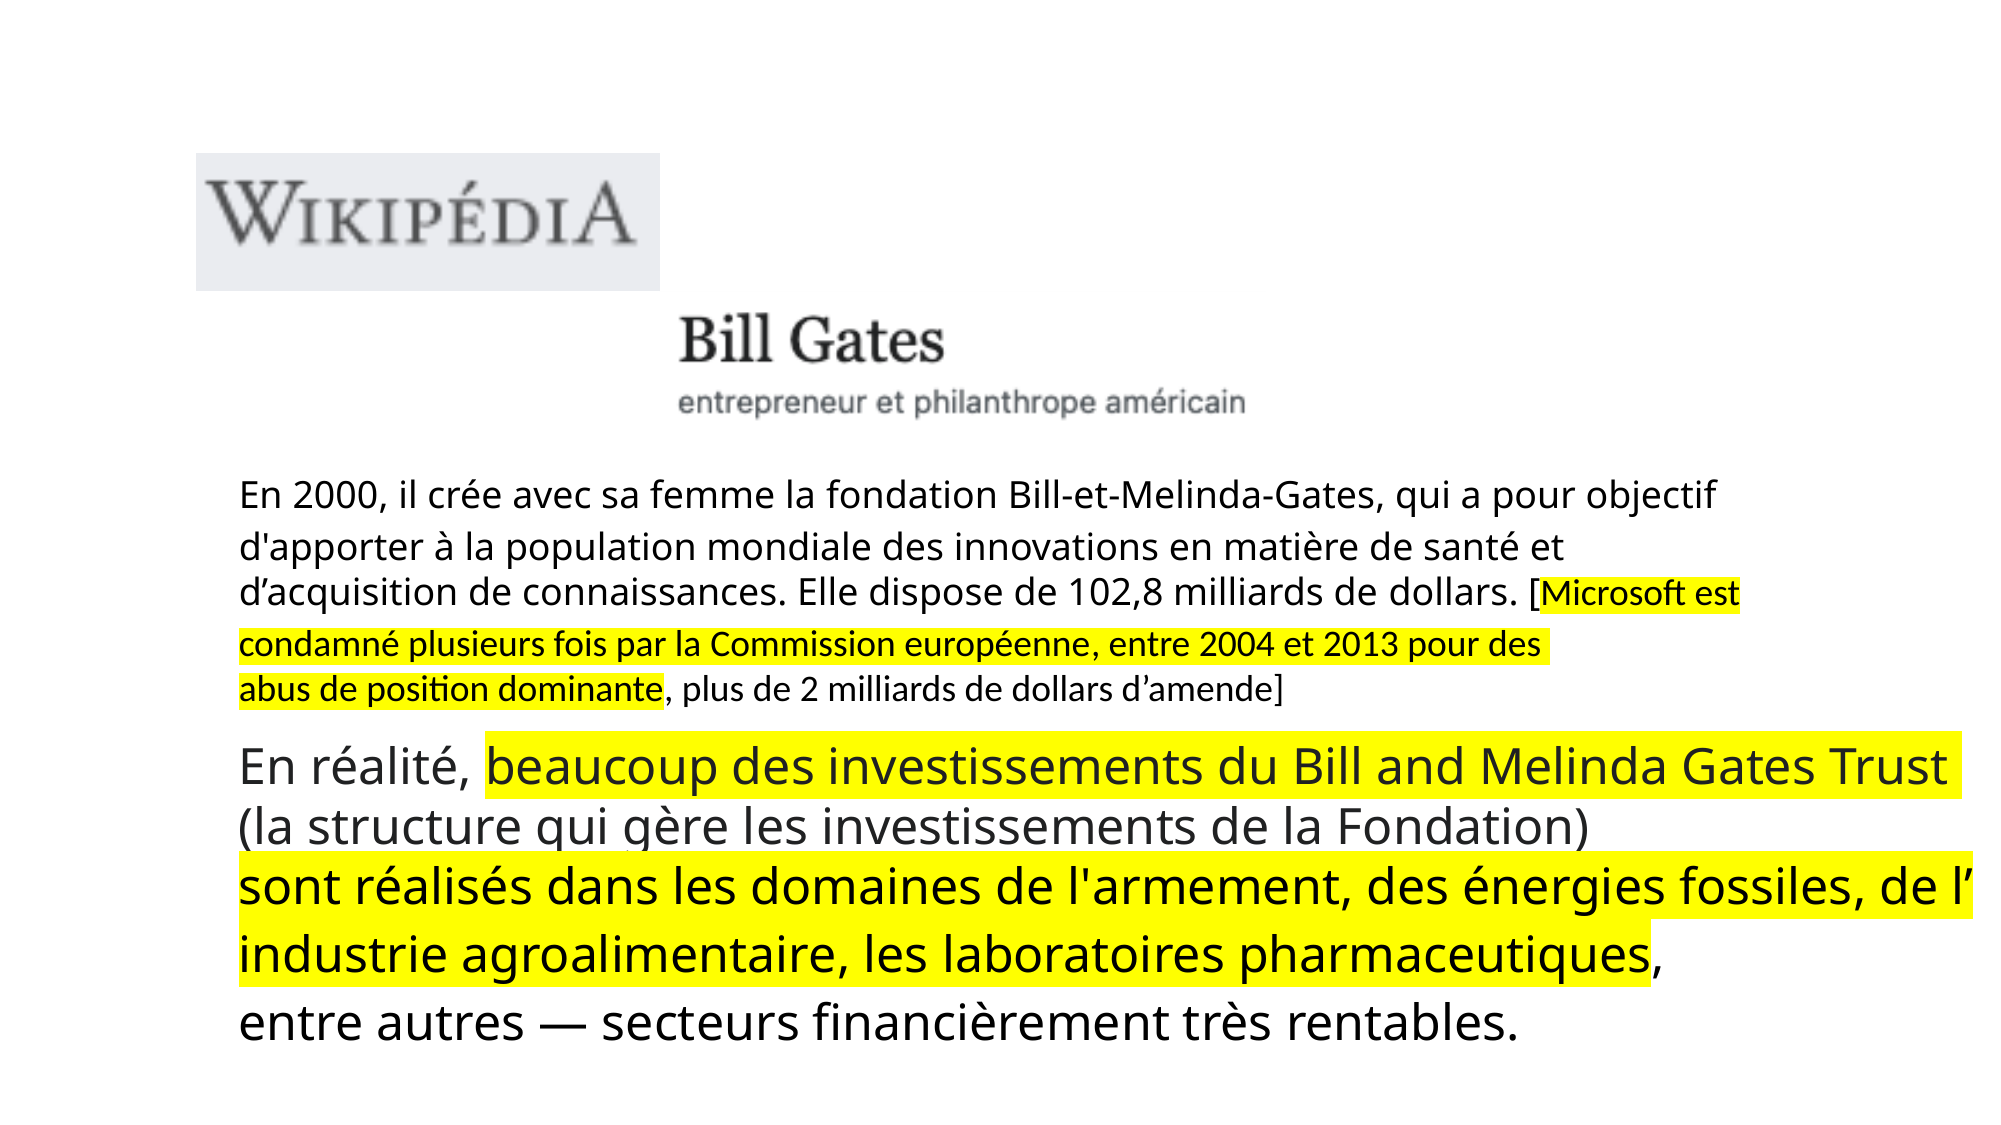

En 2000, il crée avec sa femme la fondation Bill-et-Melinda-Gates, qui a pour objectif d'apporter à la population mondiale des innovations en matière de santé et d’acquisition de connaissances. Elle dispose de 102,8 milliards de dollars. [Microsoft est condamné plusieurs fois par la Commission européenne, entre 2004 et 2013 pour des abus de position dominante, plus de 2 milliards de dollars d’amende]
En réalité, beaucoup des investissements du Bill and Melinda Gates Trust
(la structure qui gère les investissements de la Fondation)
sont réalisés dans les domaines de l'armement, des énergies fossiles, de l’industrie agroalimentaire, les laboratoires pharmaceutiques,
entre autres — secteurs financièrement très rentables.